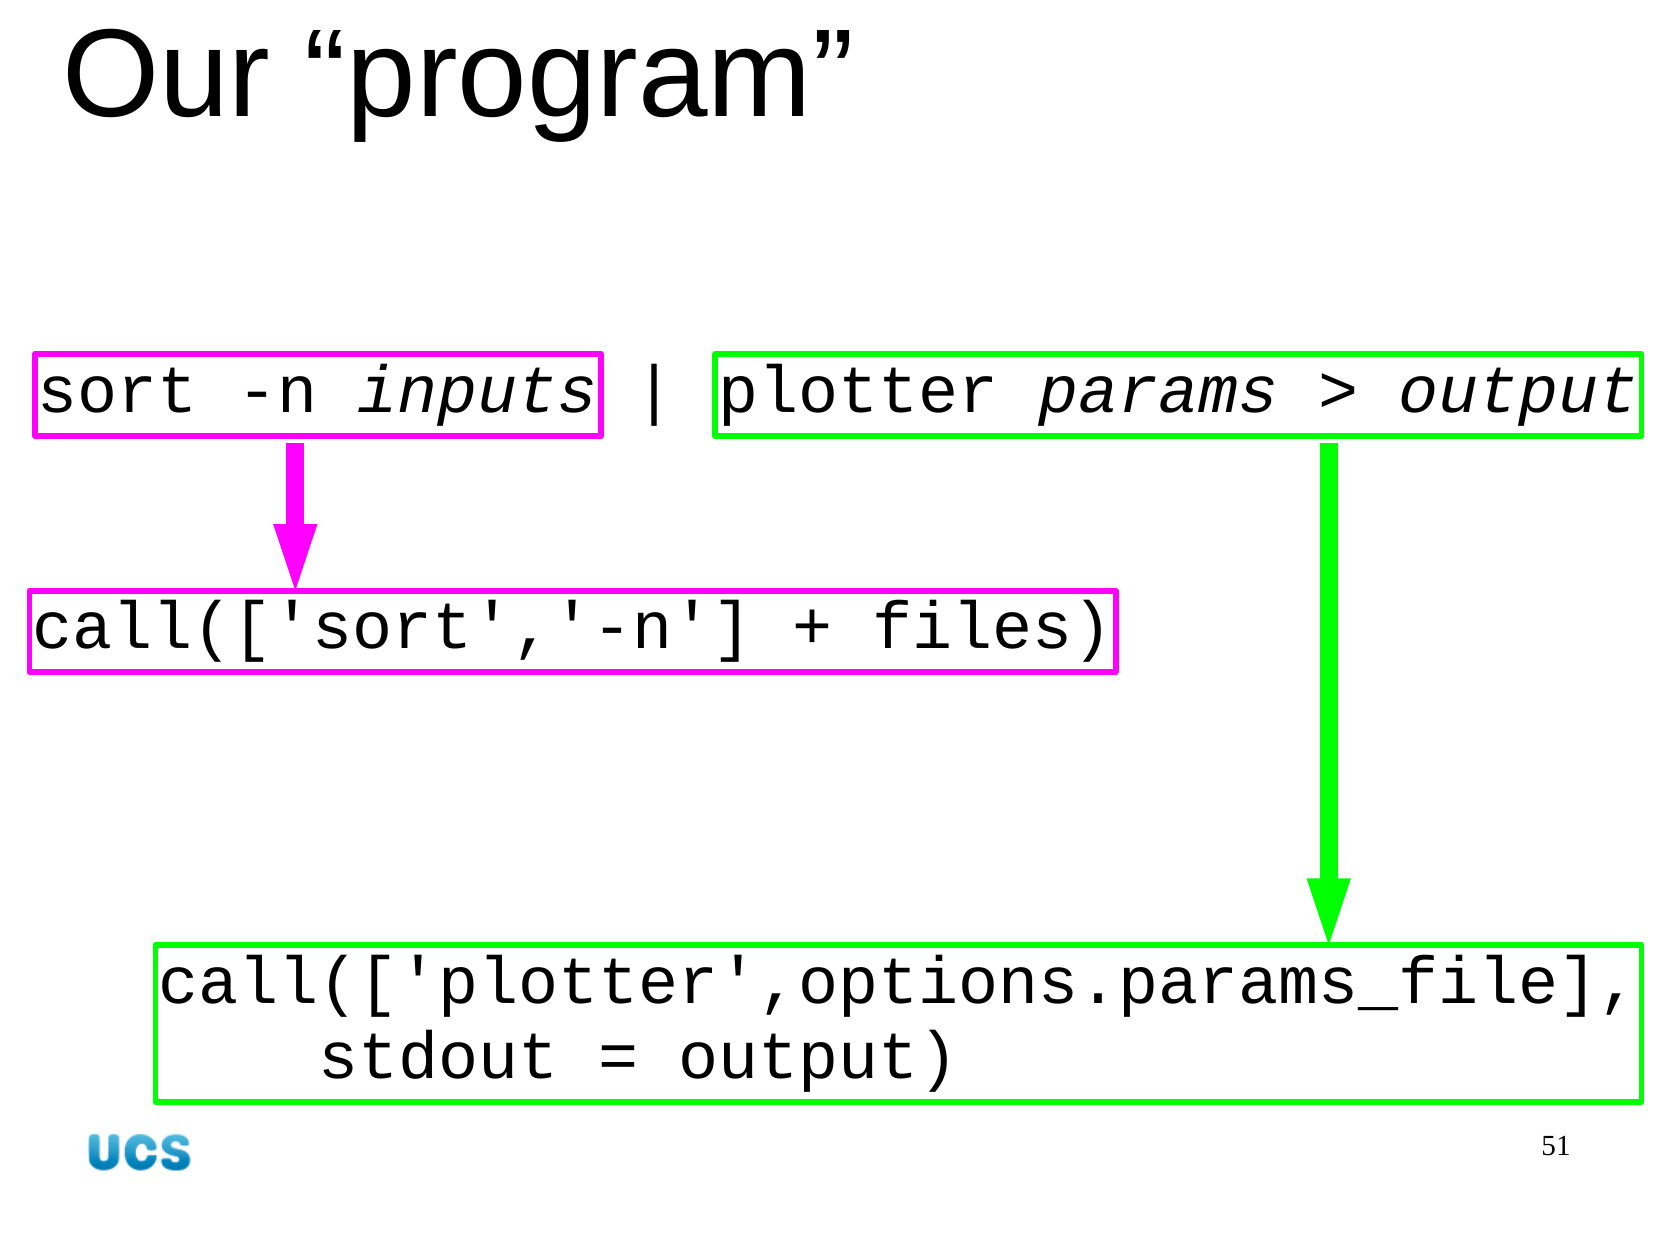

Our “program”
sort -n inputs
|
plotter params > output
call(['sort','-n'] + files)
call(['plotter',options.params_file],
 stdout = output)
51